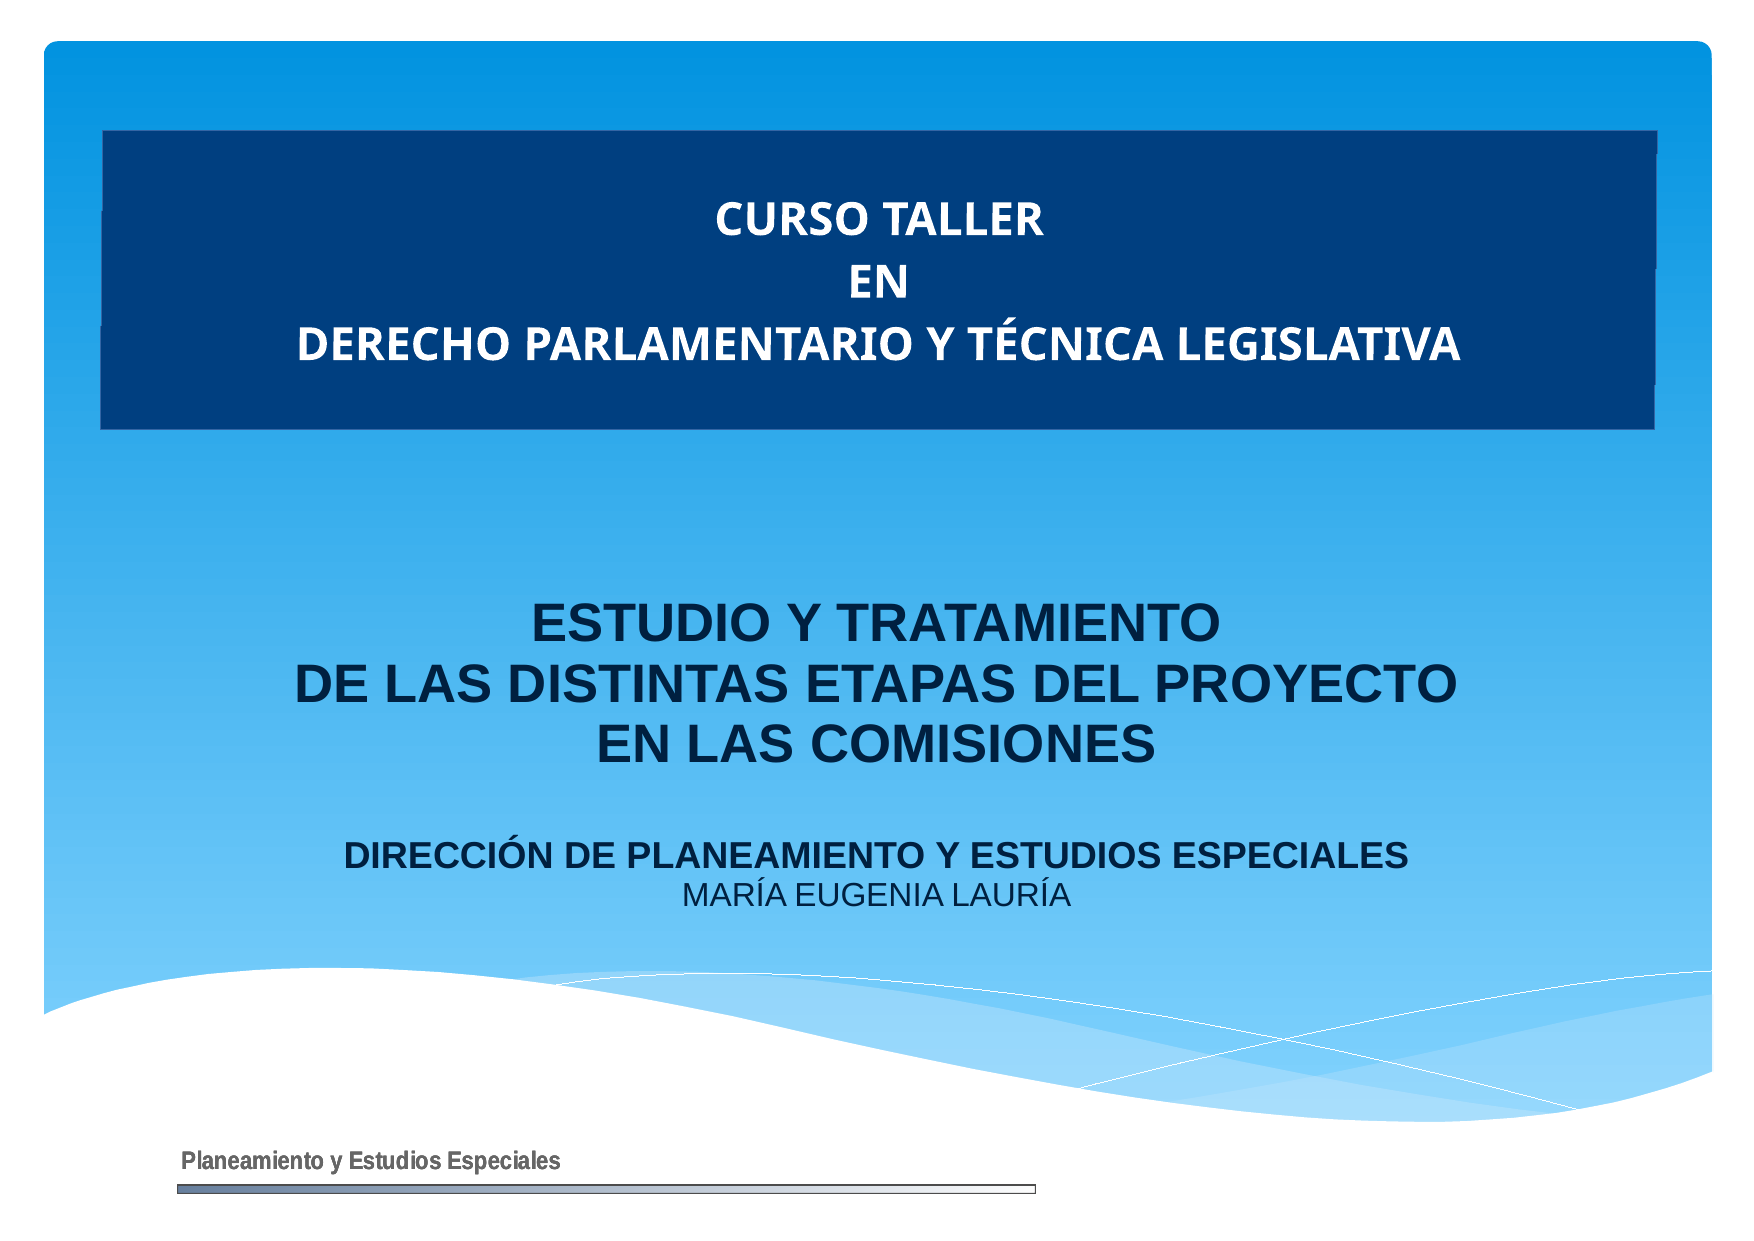

CURSO TALLER
EN
DERECHO PARLAMENTARIO Y TÉCNICA LEGISLATIVA
# ESTUDIO Y TRATAMIENTO
DE LAS DISTINTAS ETAPAS DEL PROYECTO
EN LAS COMISIONES
DIRECCIÓN DE PLANEAMIENTO Y ESTUDIOS ESPECIALES
MARÍA EUGENIA LAURÍA